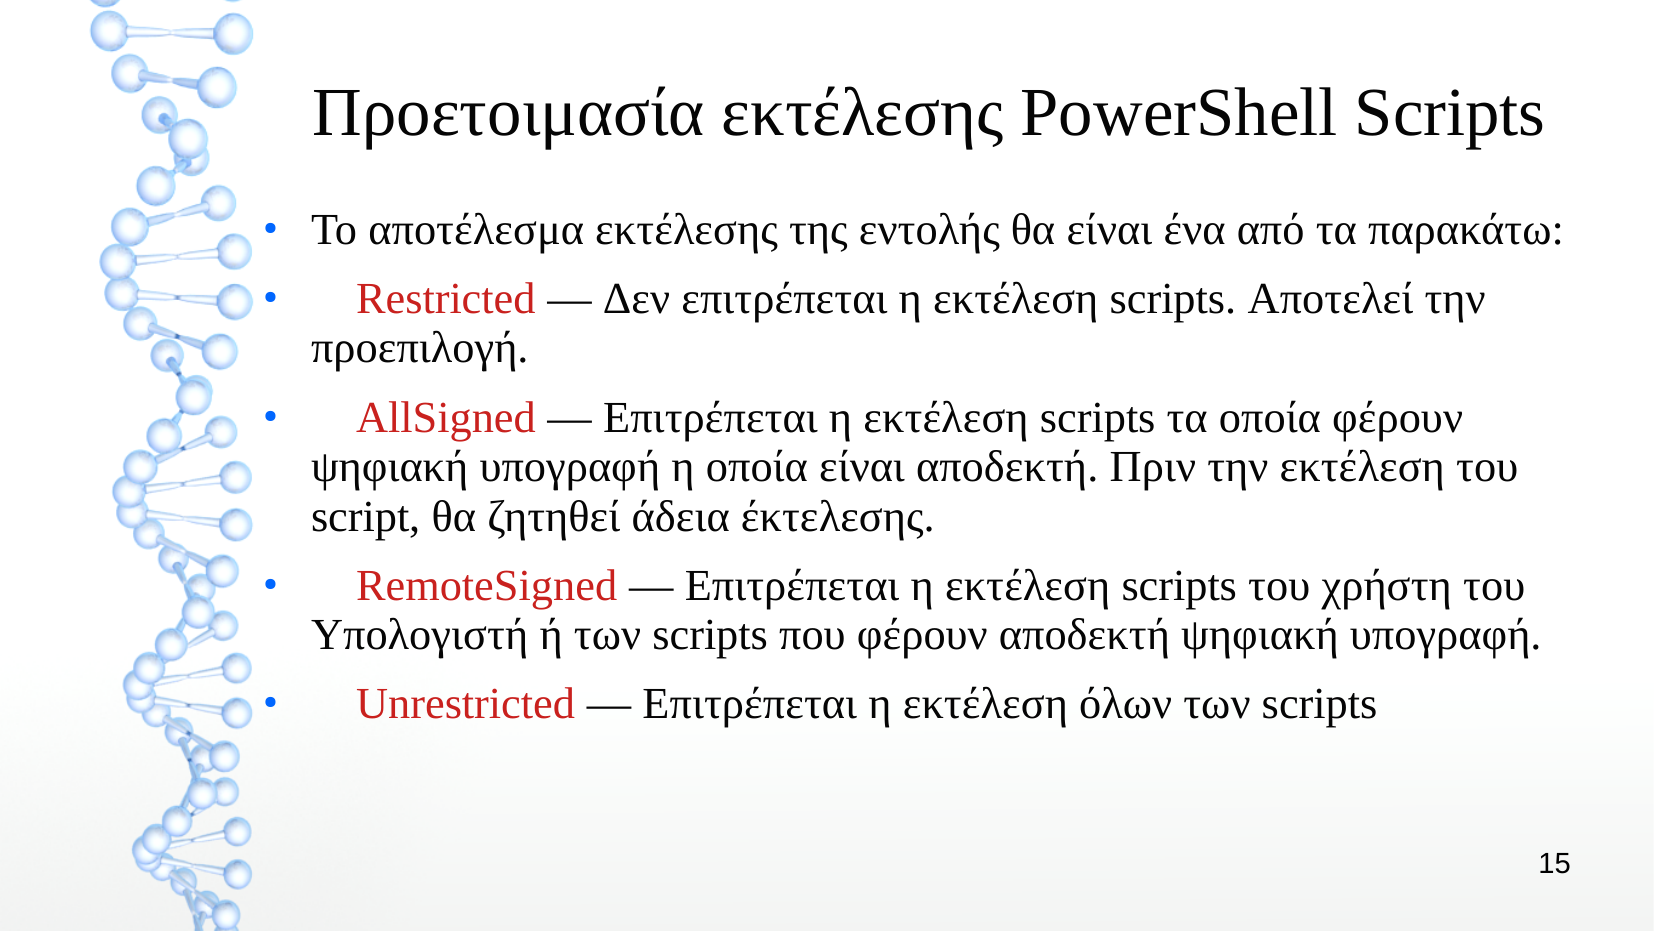

# Προετοιμασία εκτέλεσης PowerShell Scripts
Το αποτέλεσμα εκτέλεσης της εντολής θα είναι ένα από τα παρακάτω:
 Restricted — Δεν επιτρέπεται η εκτέλεση scripts. Αποτελεί την προεπιλογή.
 AllSigned — Επιτρέπεται η εκτέλεση scripts τα οποία φέρουν ψηφιακή υπογραφή η οποία είναι αποδεκτή. Πριν την εκτέλεση του script, θα ζητηθεί άδεια έκτελεσης.
 RemoteSigned — Επιτρέπεται η εκτέλεση scripts του χρήστη του Υπολογιστή ή των scripts που φέρουν αποδεκτή ψηφιακή υπογραφή.
 Unrestricted — Επιτρέπεται η εκτέλεση όλων των scripts
15